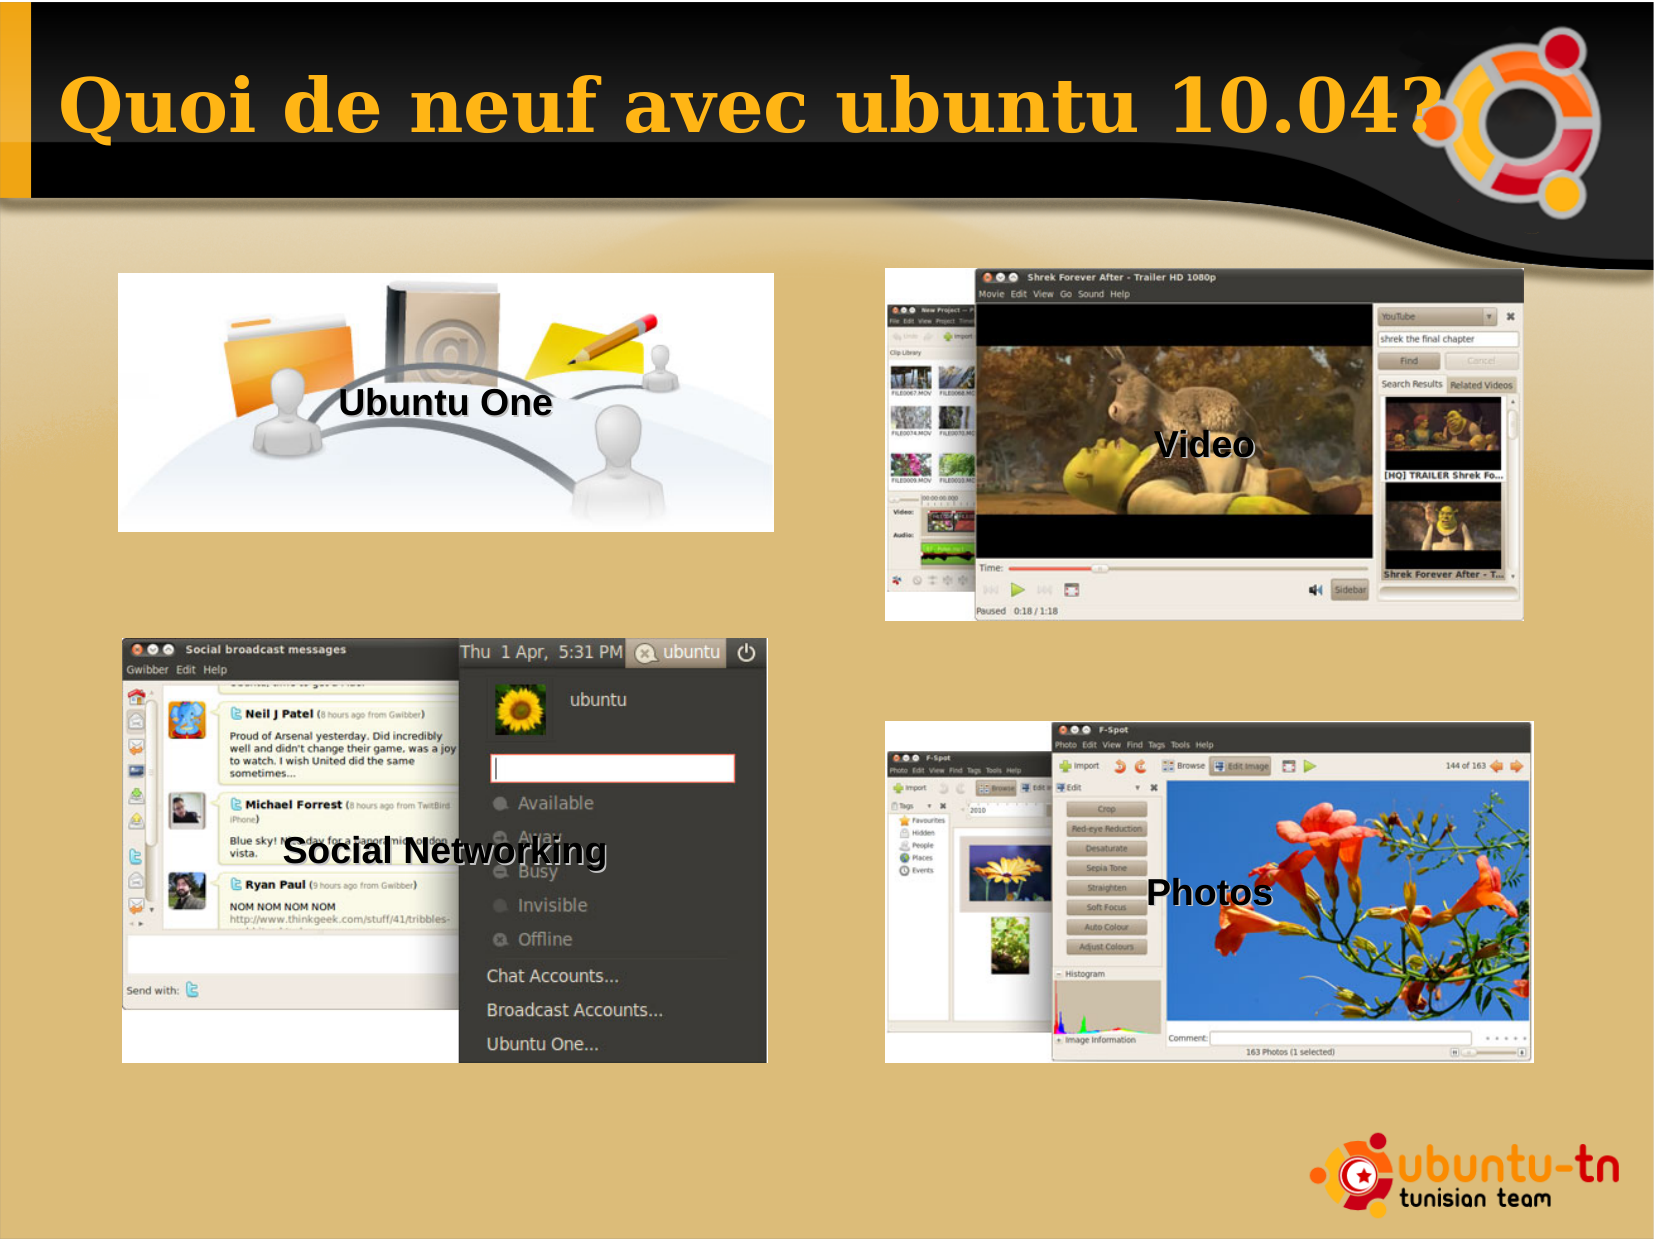

# Quoi de neuf avec ubuntu 10.04?
Video
Ubuntu One
Social Networking
Photos